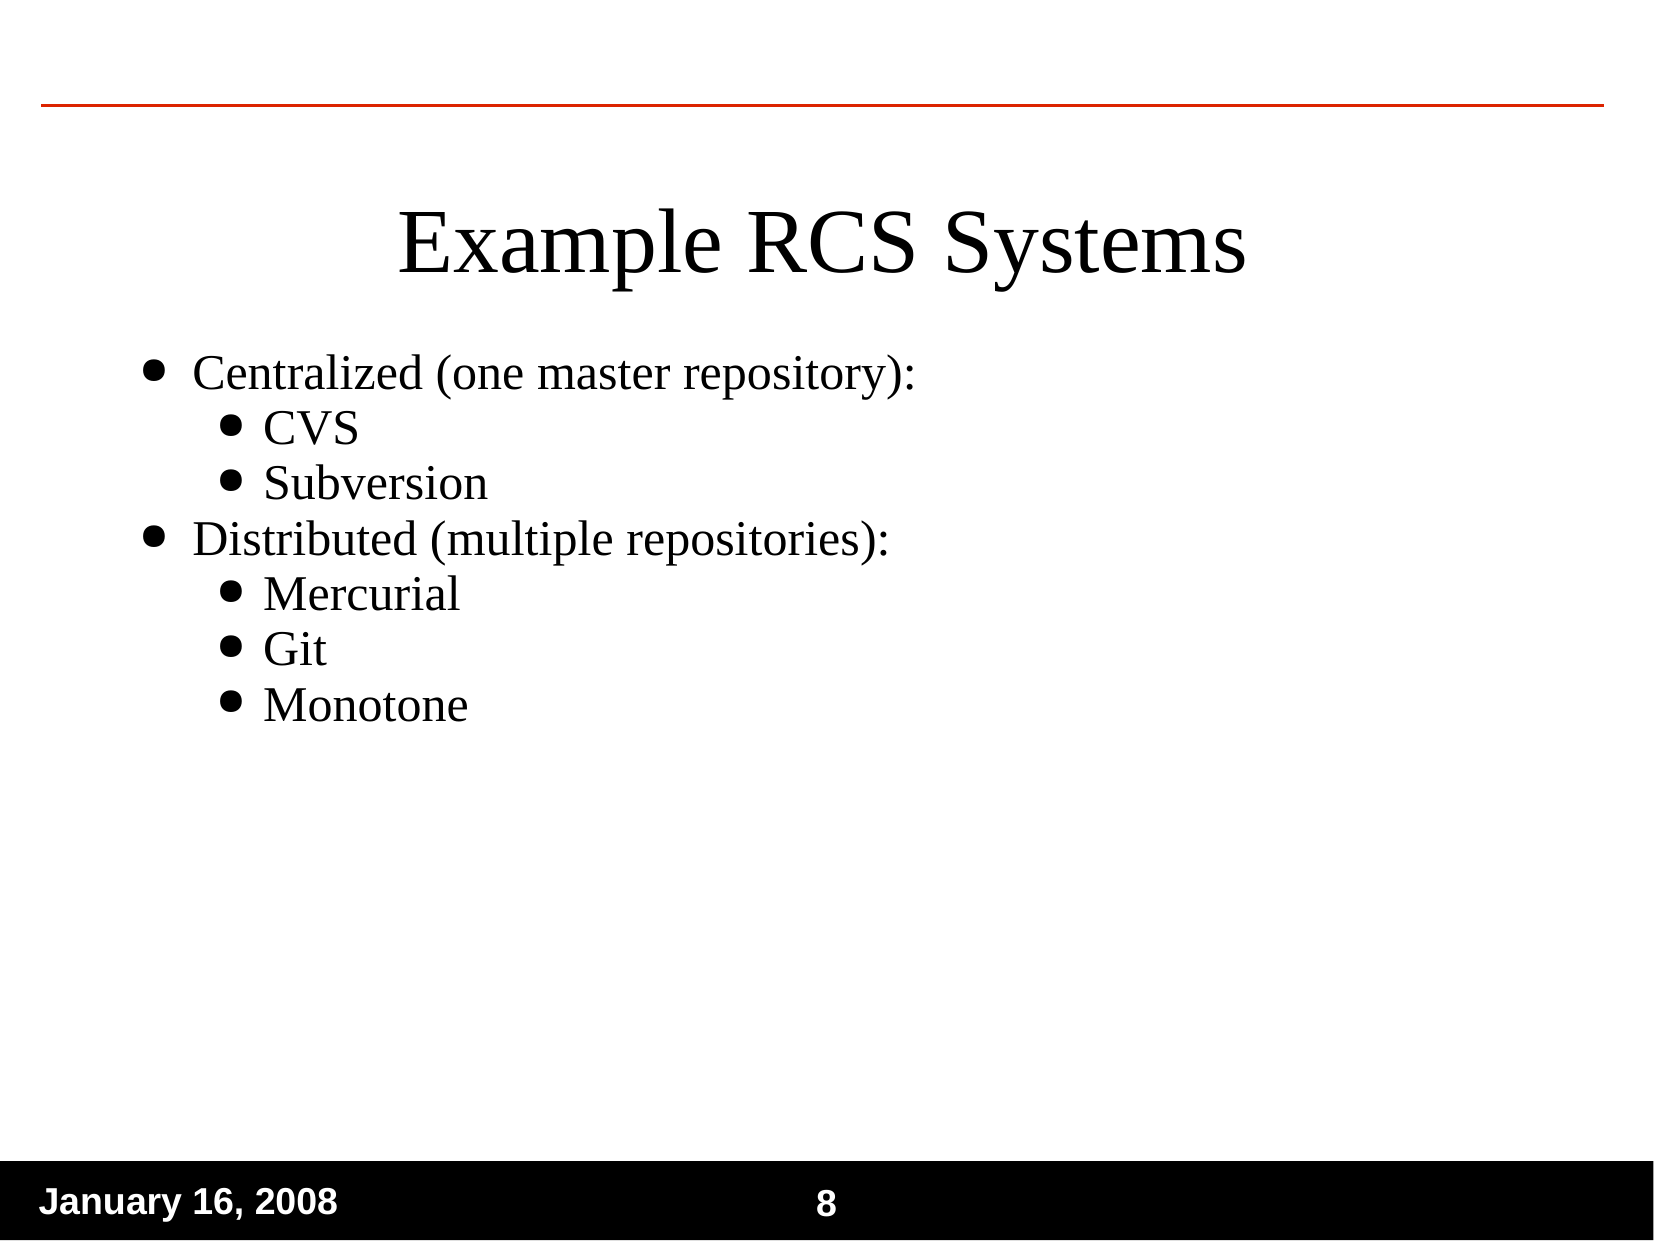

# Example RCS Systems
Centralized (one master repository):
CVS
Subversion
Distributed (multiple repositories):
Mercurial
Git
Monotone